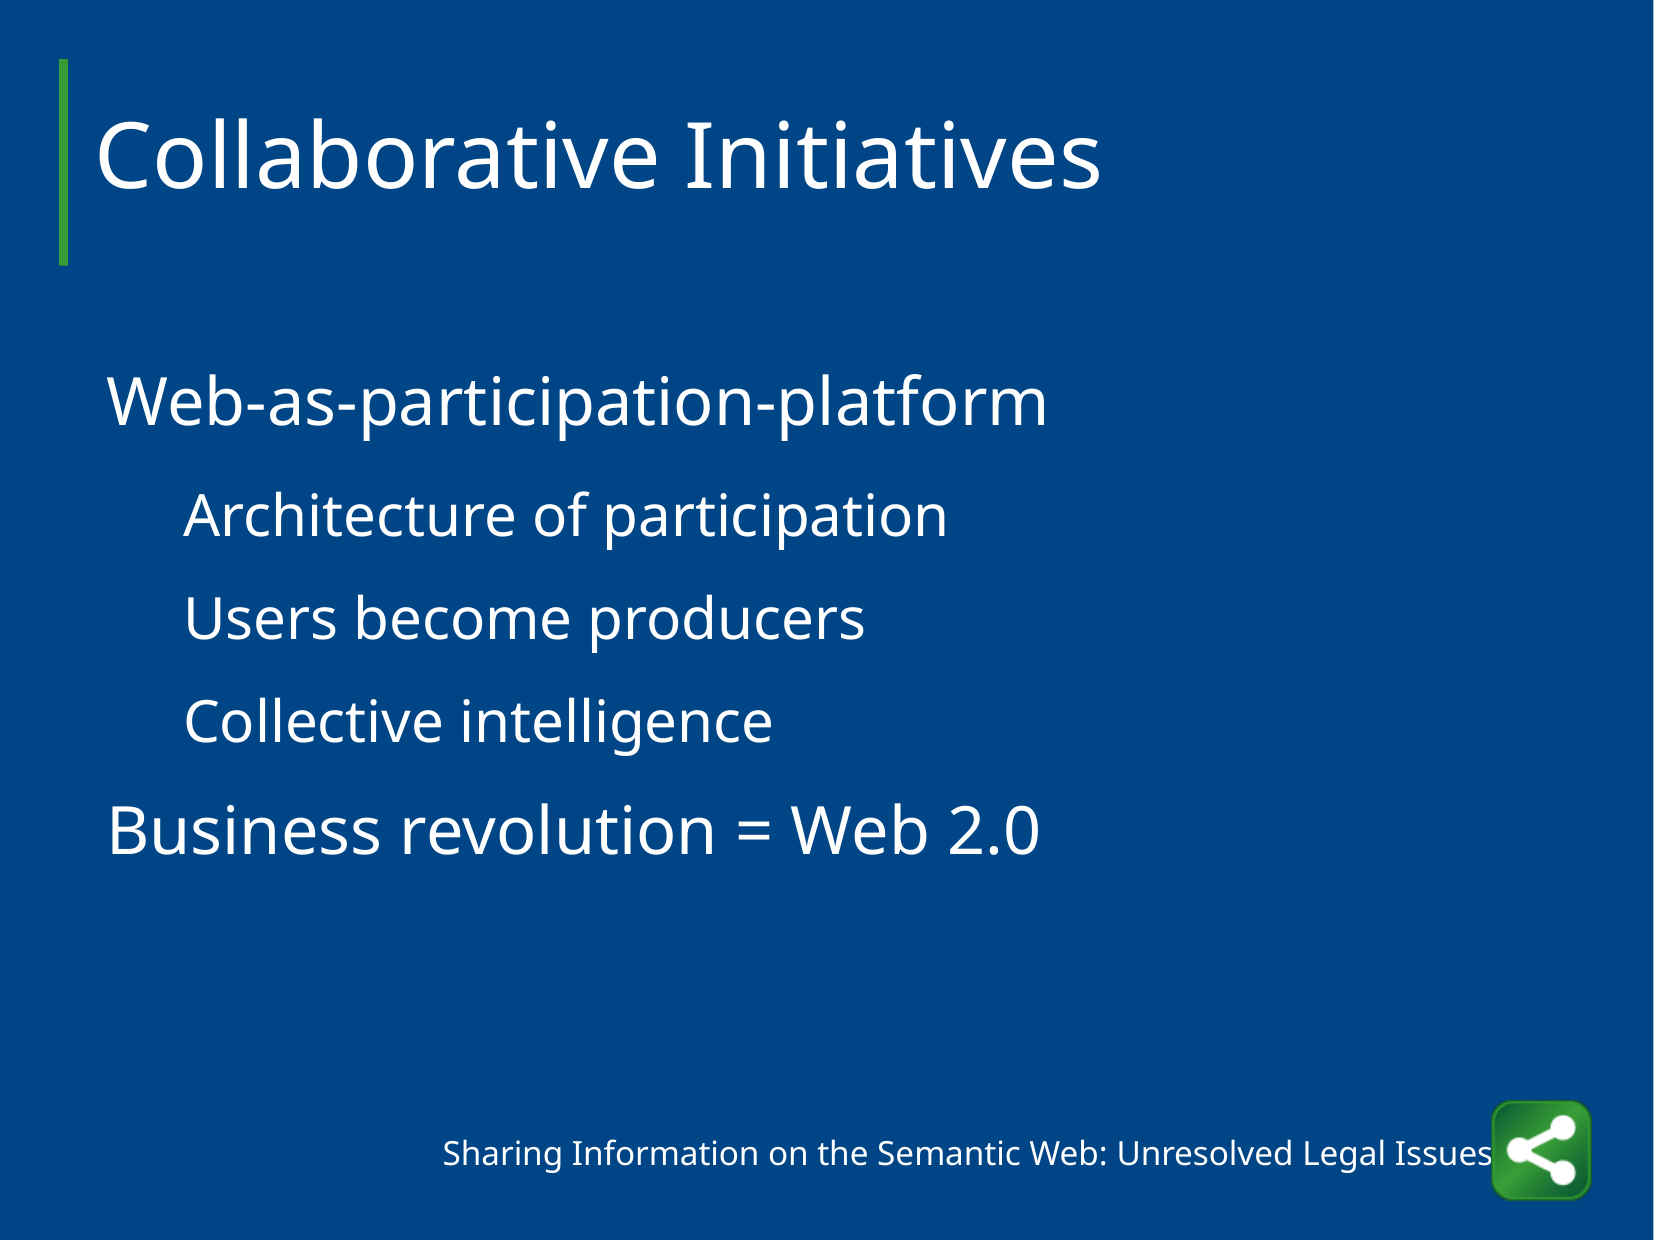

# Collaborative Initiatives
Web-as-participation-platform
Architecture of participation
Users become producers
Collective intelligence
Business revolution = Web 2.0